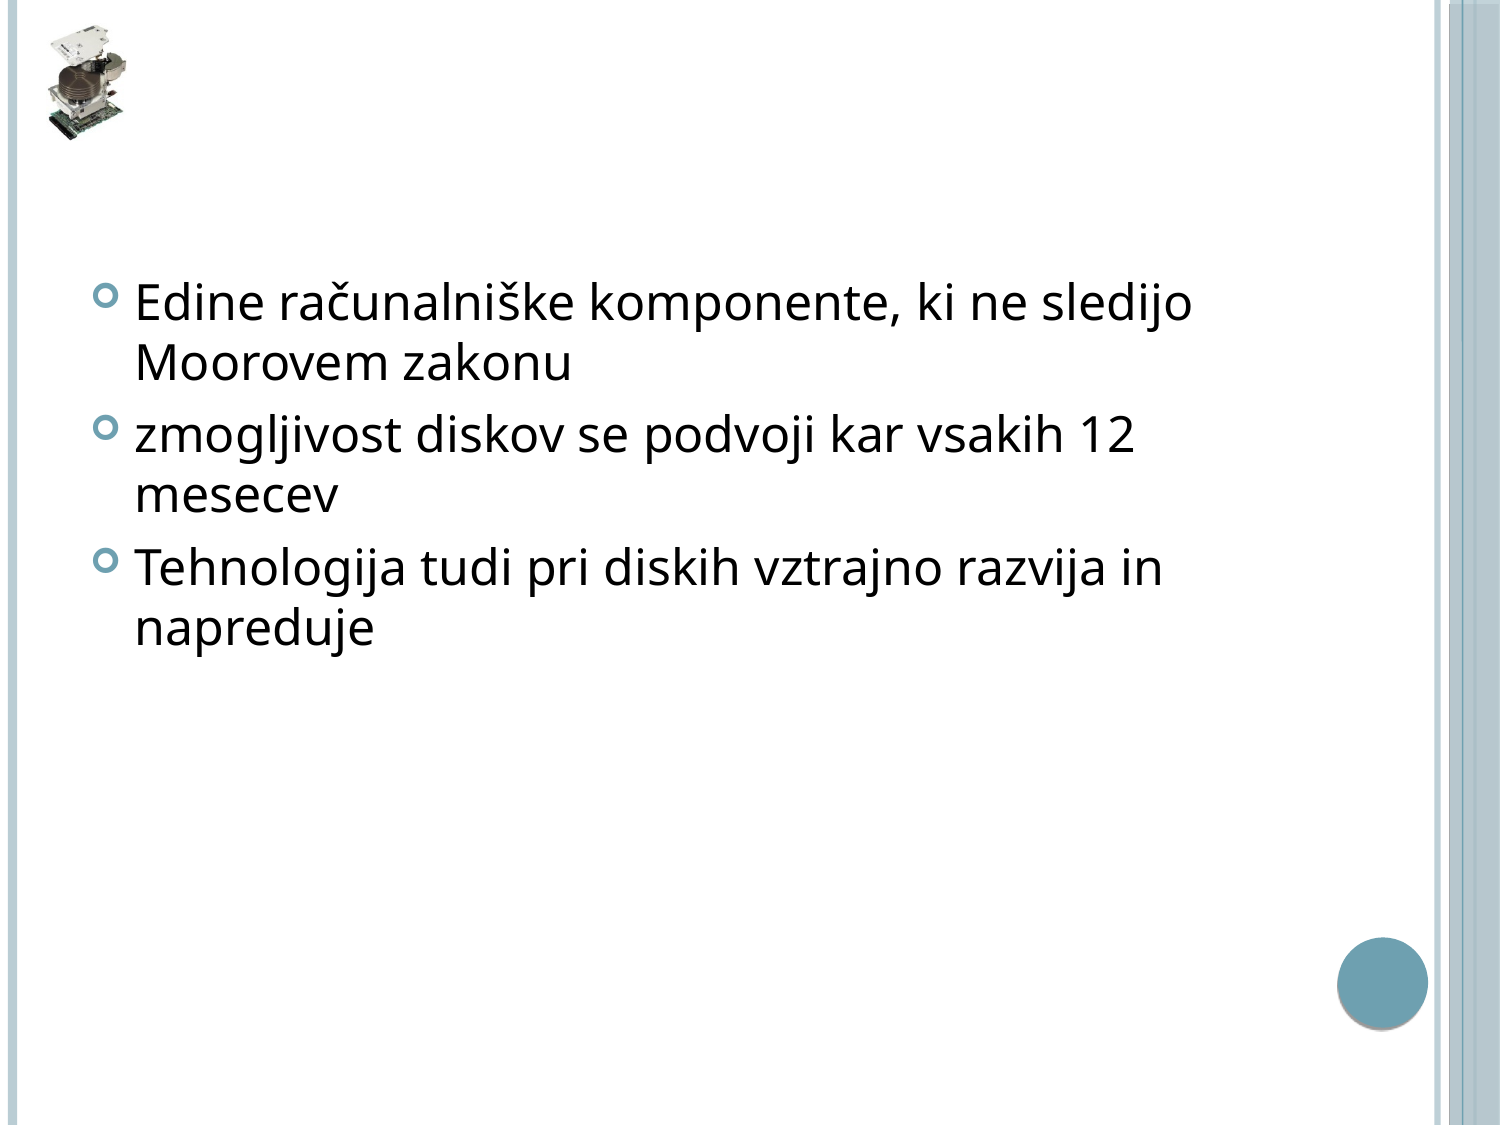

#
Edine računalniške komponente, ki ne sledijo Moorovem zakonu
zmogljivost diskov se podvoji kar vsakih 12 mesecev
Tehnologija tudi pri diskih vztrajno razvija in napreduje